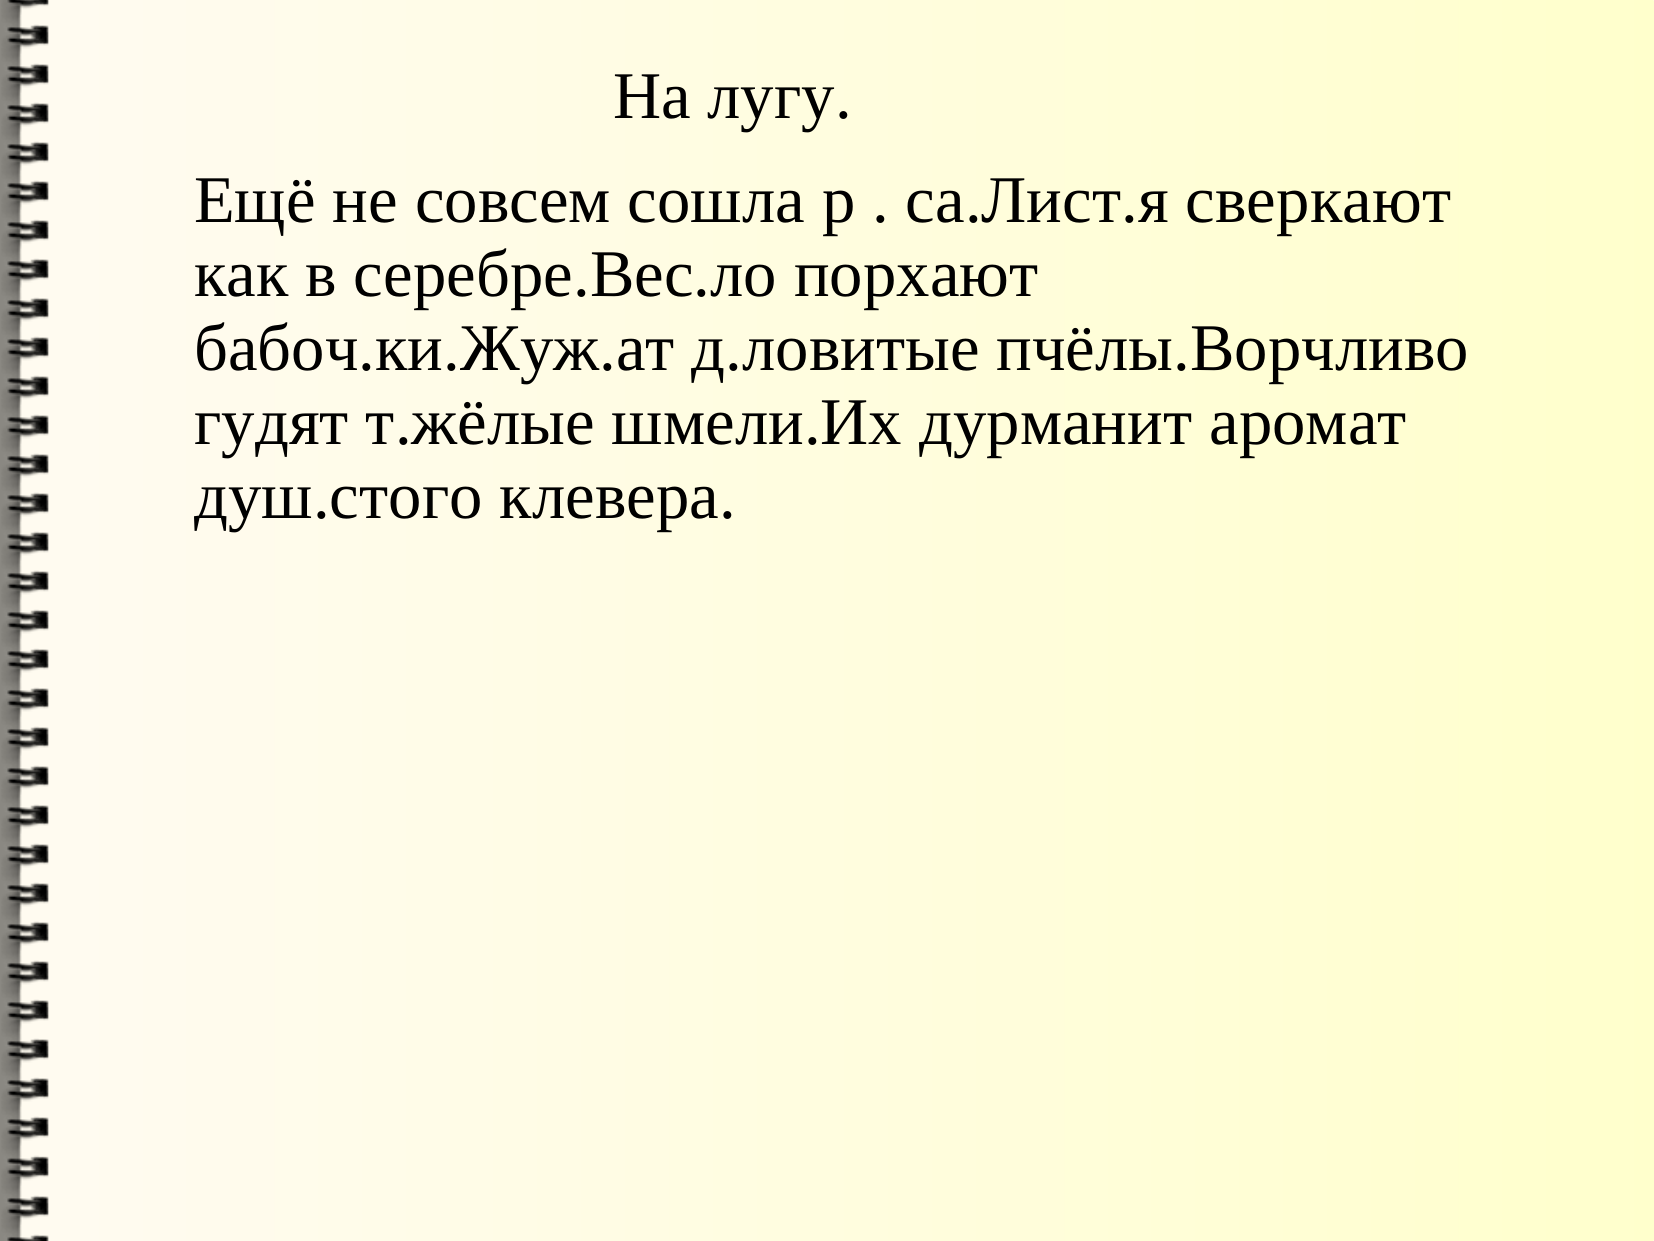

# На лугу.
Ещё не совсем сошла р . са.Лист.я сверкают как в серебре.Вес.ло порхают бабоч.ки.Жуж.ат д.ловитые пчёлы.Ворчливо гудят т.жёлые шмели.Их дурманит аромат душ.стого клевера.